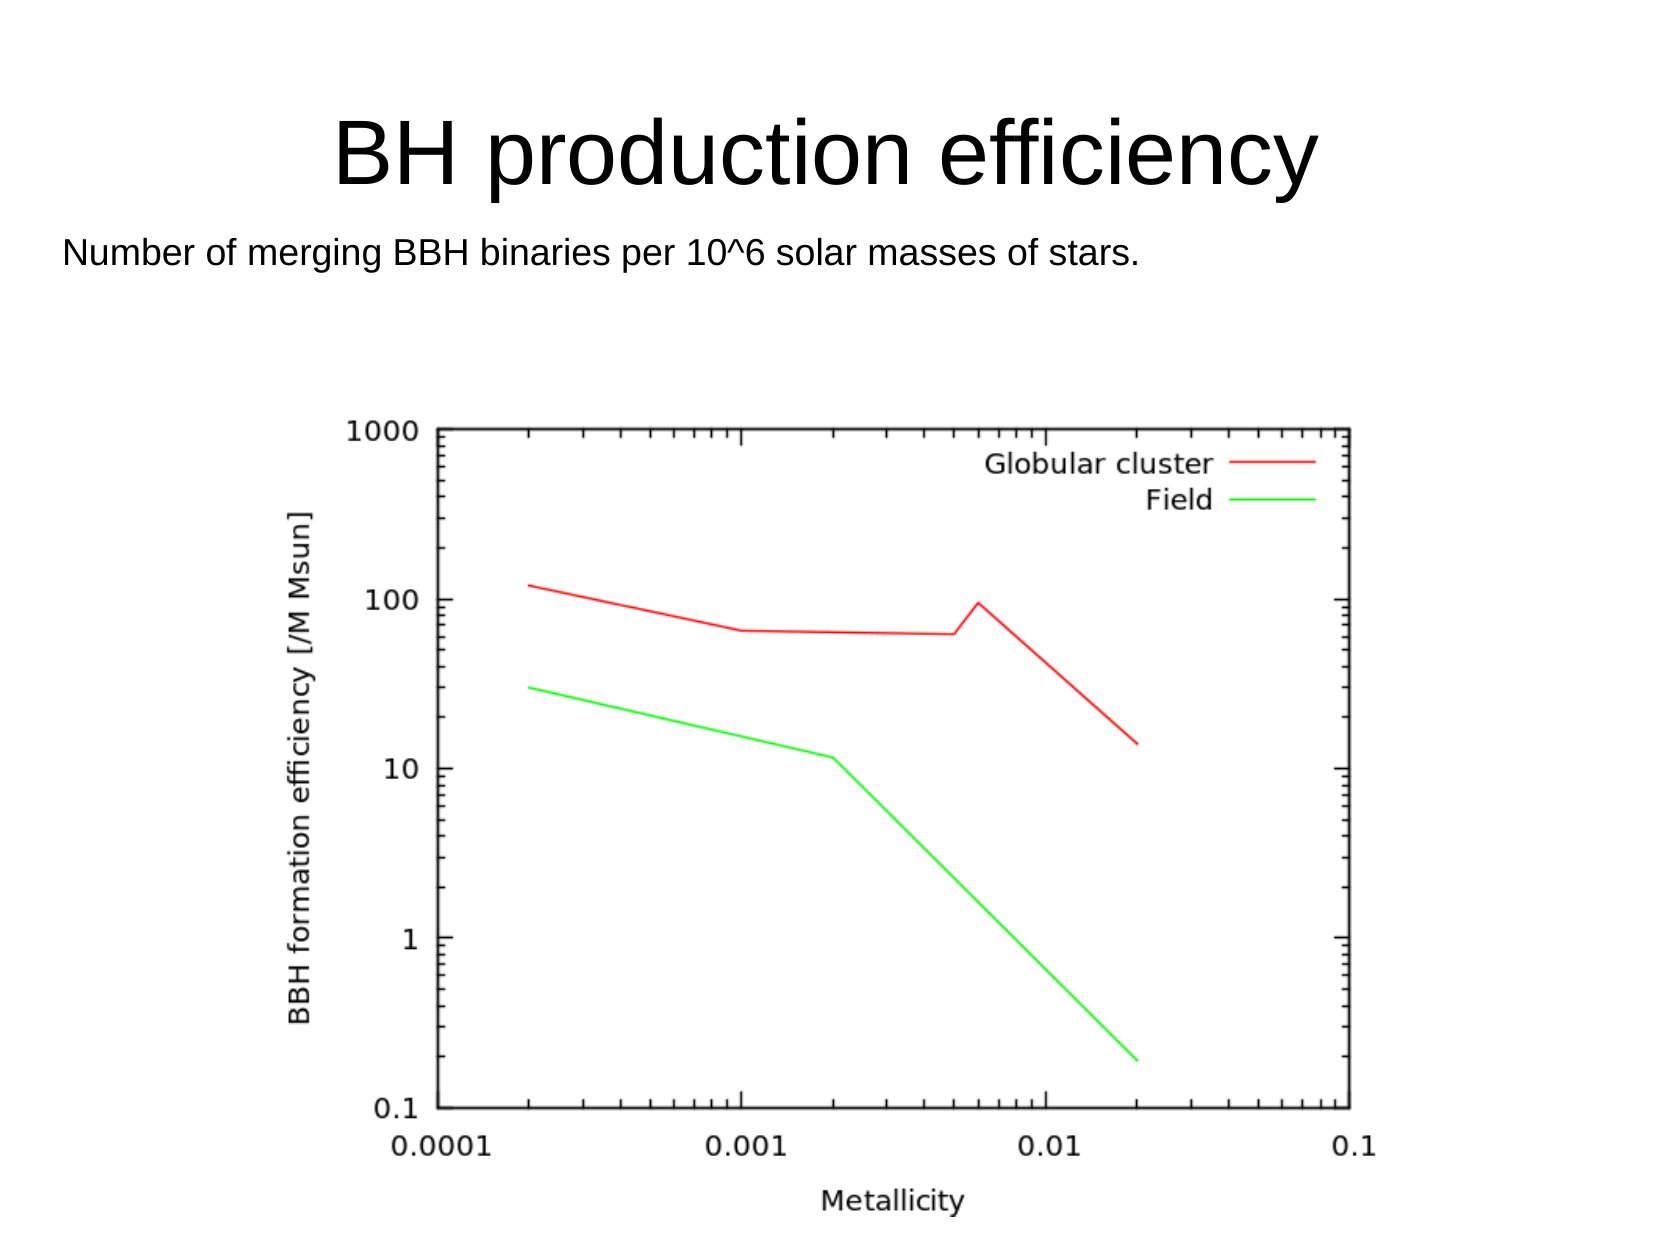

# BH production efficiency
Number of merging BBH binaries per 10^6 solar masses of stars.